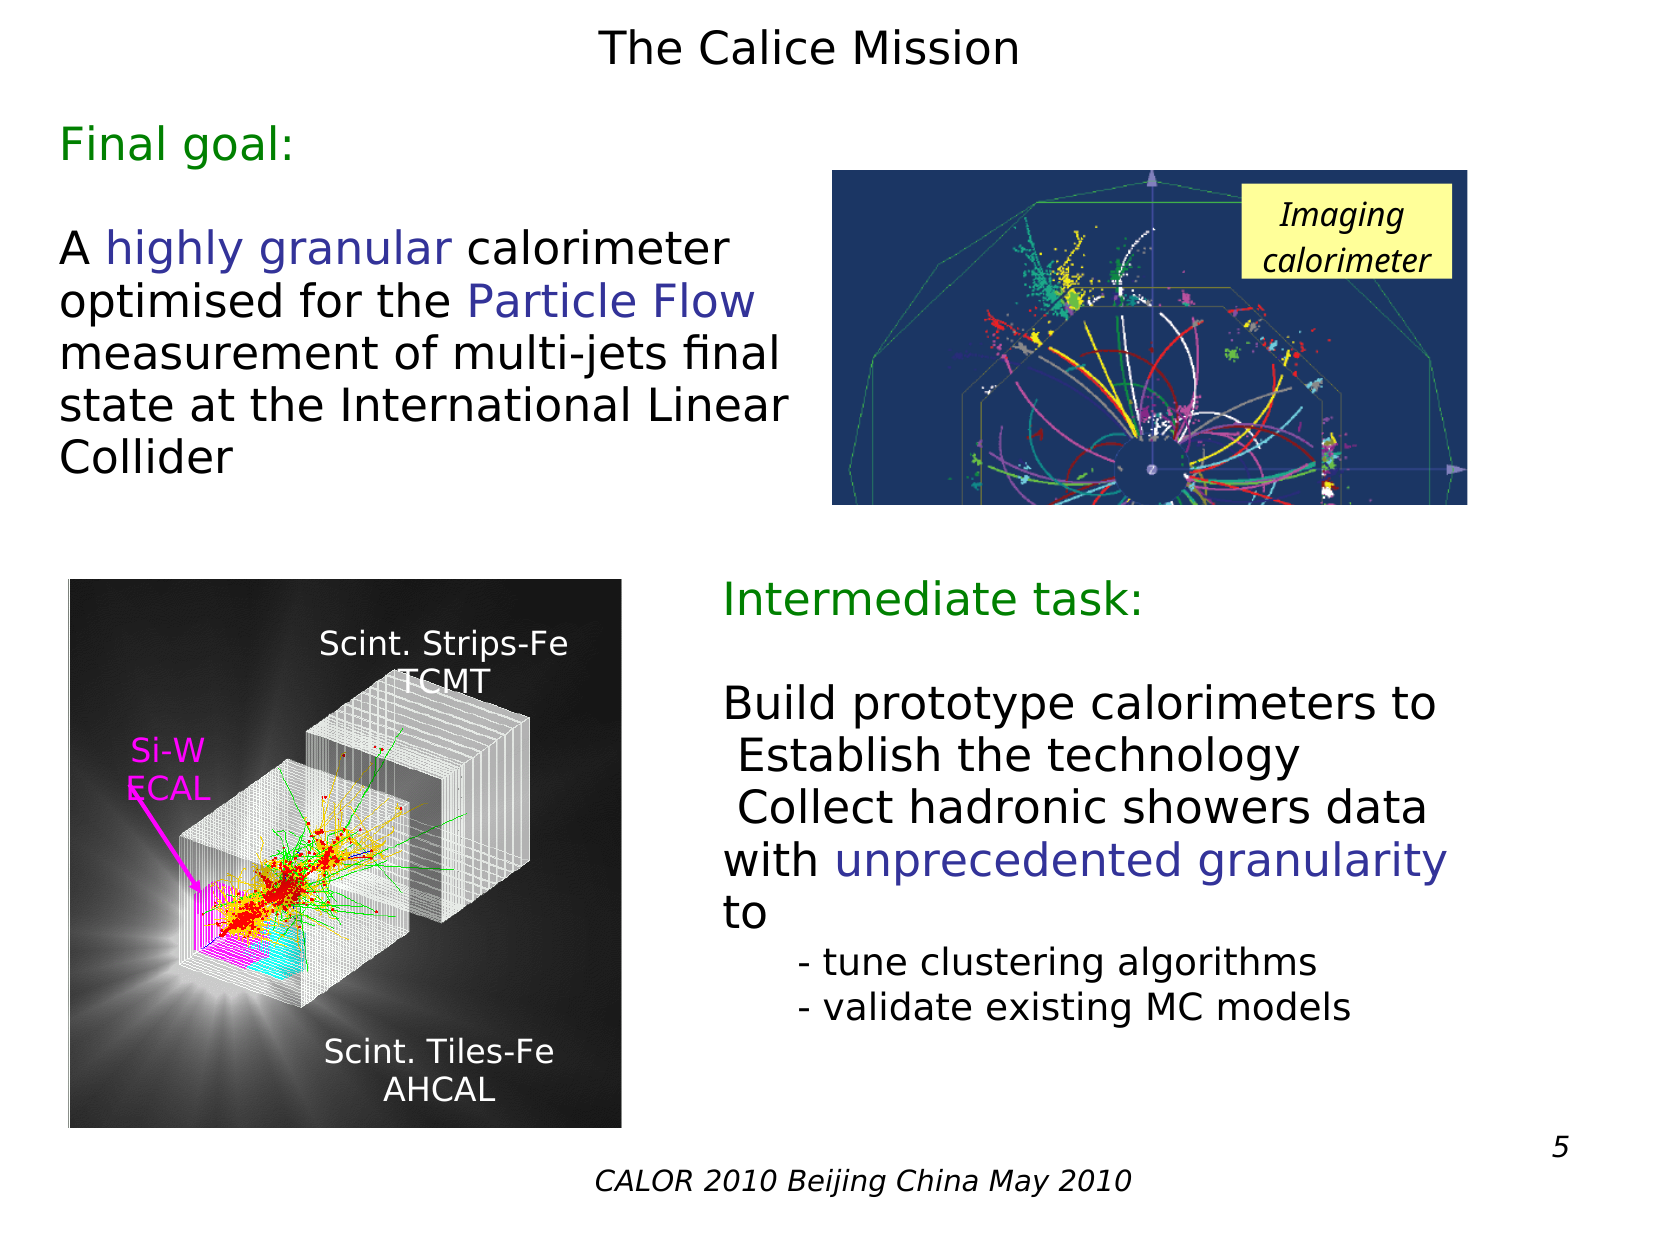

The Calice Mission
Final goal:
A highly granular calorimeter optimised for the Particle Flow measurement of multi-jets final state at the International Linear Collider
Imaging
calorimeter
Intermediate task:
Build prototype calorimeters to
 Establish the technology
 Collect hadronic showers data with unprecedented granularity to
- tune clustering algorithms
- validate existing MC models
Scint. Strips-Fe TCMT
Si-W ECAL
Scint. Tiles-Fe AHCAL
E. Garutti
Comite d'evaluation
5